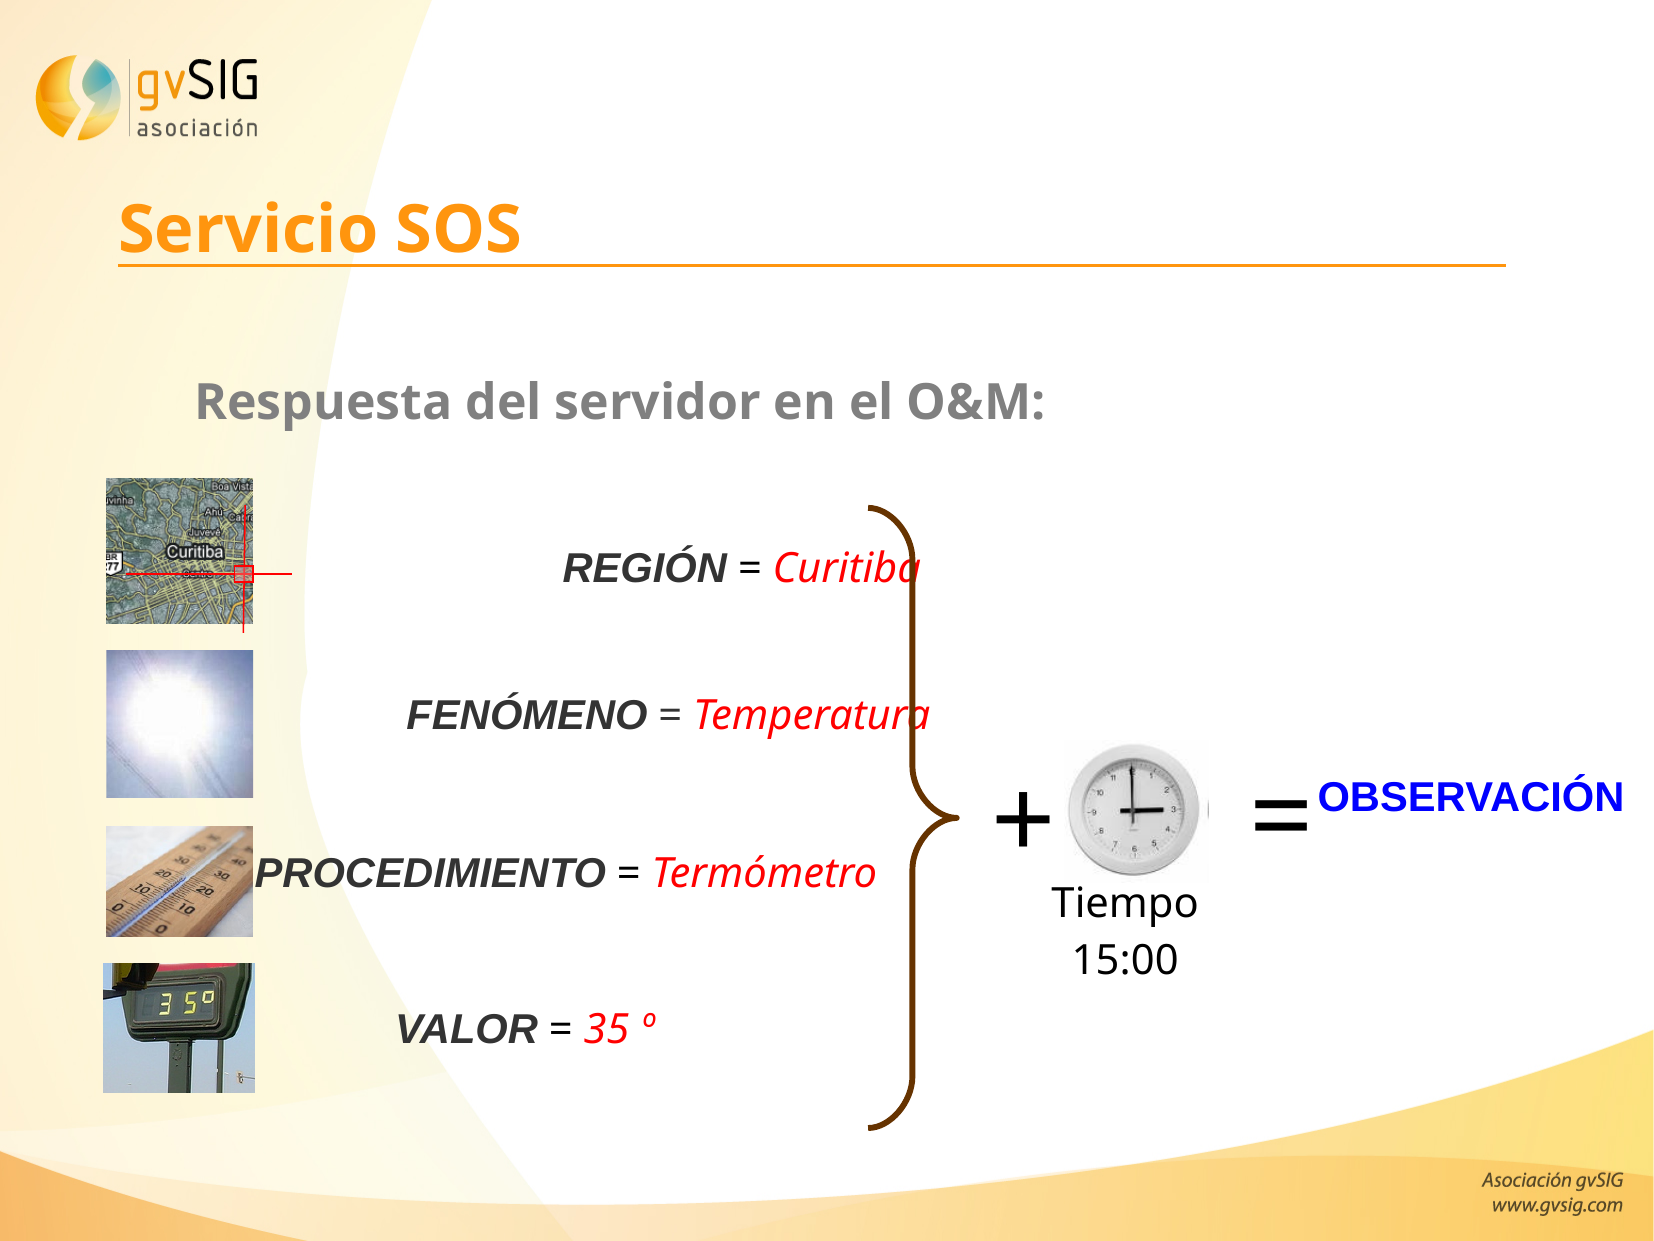

# Servicio SOS
Respuesta del servidor en el O&M:
REGIÓN = Curitiba
FENÓMENO = Temperatura
=
+
OBSERVACIÓN
PROCEDIMIENTO = Termómetro
Tiempo
15:00
VALOR = 35 º